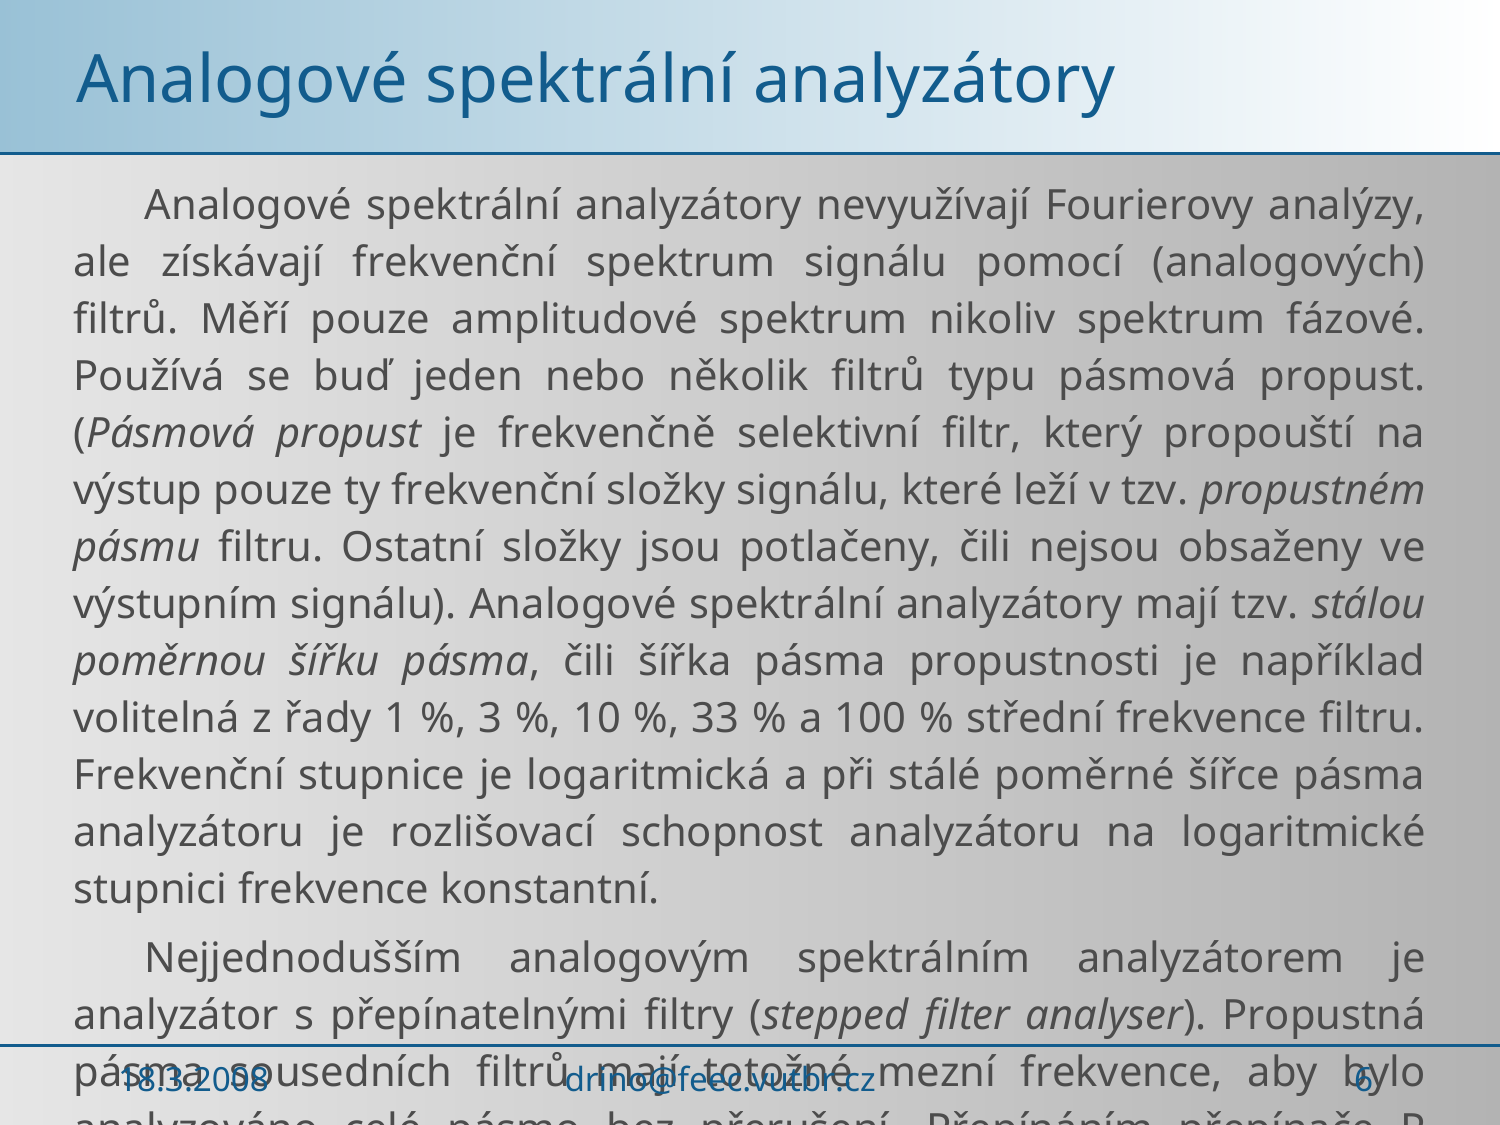

# Analogové spektrální analyzátory
Analogové spektrální analyzátory nevyužívají Fourierovy analýzy, ale získávají frekvenční spektrum signálu pomocí (analogových) filtrů. Měří pouze amplitudové spektrum nikoliv spektrum fázové. Používá se buď jeden nebo několik filtrů typu pásmová propust. (Pásmová propust je frekvenčně selektivní filtr, který propouští na výstup pouze ty frekvenční složky signálu, které leží v tzv. propustném pásmu filtru. Ostatní složky jsou potlačeny, čili nejsou obsaženy ve výstupním signálu). Analogové spektrální analyzátory mají tzv. stálou poměrnou šířku pásma, čili šířka pásma propustnosti je například volitelná z řady 1 %, 3 %, 10 %, 33 % a 100 % střední frekvence filtru. Frekvenční stupnice je logaritmická a při stálé poměrné šířce pásma analyzátoru je rozlišovací schopnost analyzátoru na logaritmické stupnici frekvence konstantní.
Nejjednodušším analogovým spektrálním analyzátorem je analyzátor s přepínatelnými filtry (stepped filter analyser). Propustná pásma sousedních filtrů mají totožné mezní frekvence, aby bylo analyzováno celé pásmo bez přerušení. Přepínáním přepínače P volíme (ručně) jednu z N měřených frekvenčních složek spektra.
18.3.2008
drino@feec.vutbr.cz